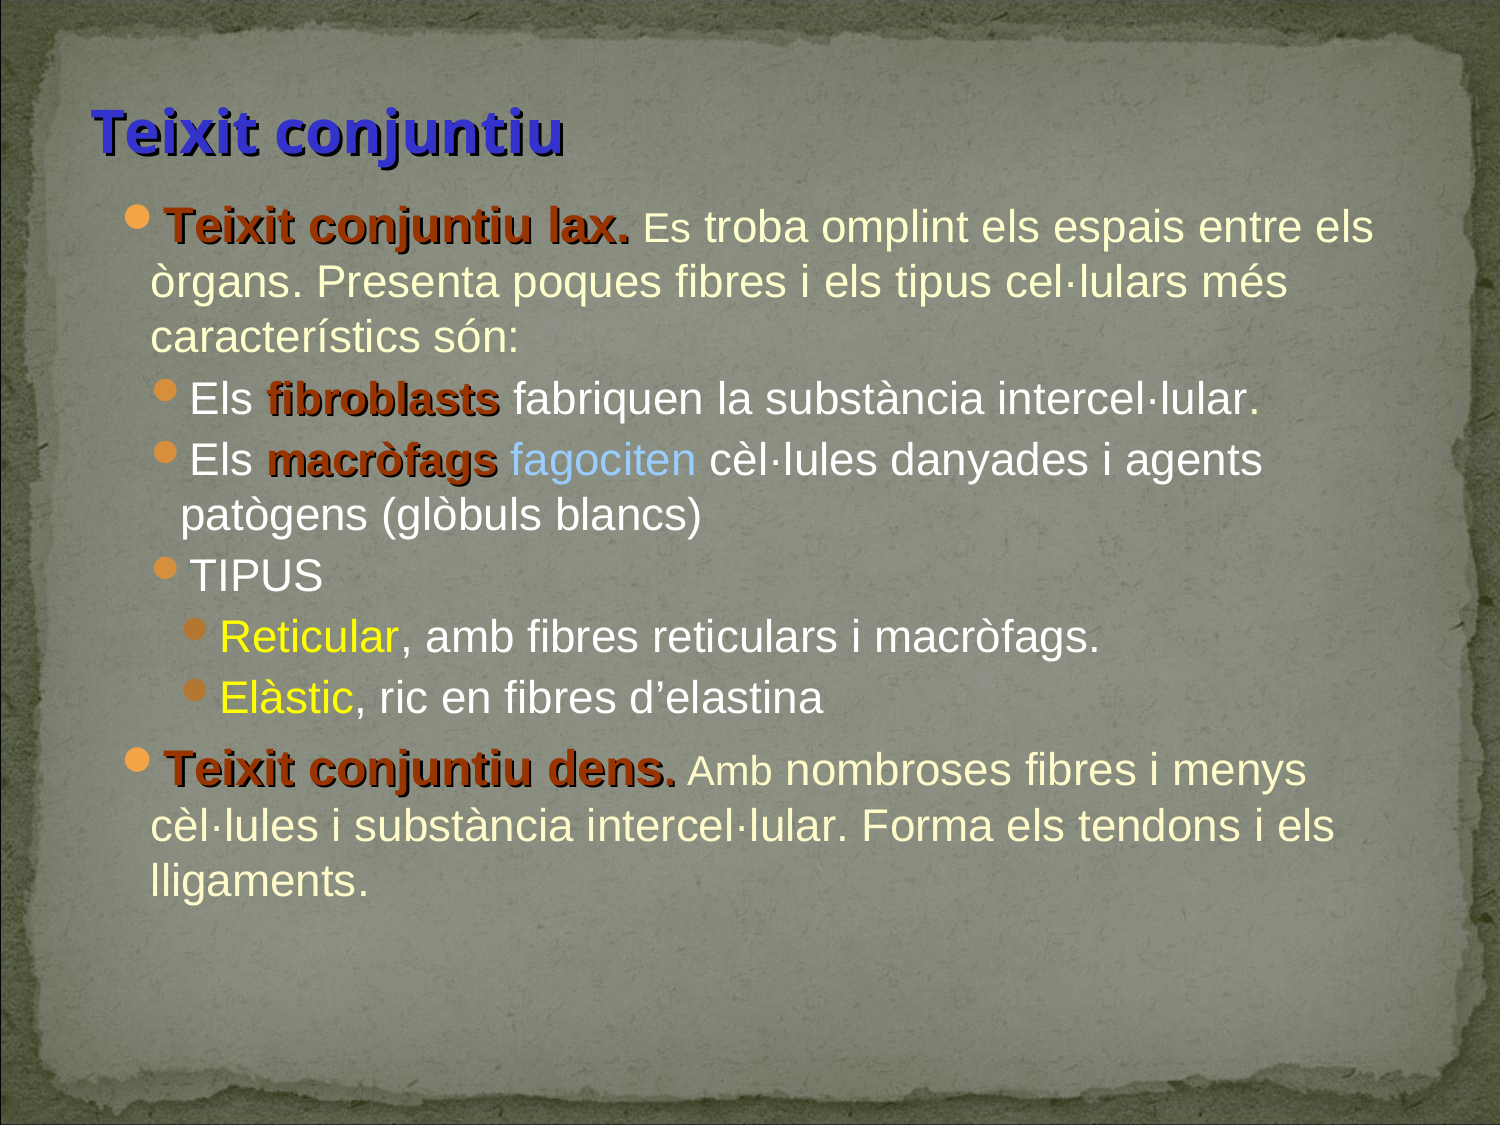

# Teixit conjuntiu
Teixit conjuntiu lax. Es troba omplint els espais entre els òrgans. Presenta poques fibres i els tipus cel·lulars més característics són:
Els fibroblasts fabriquen la substància intercel·lular.
Els macròfags fagociten cèl·lules danyades i agents patògens (glòbuls blancs)
TIPUS
Reticular, amb fibres reticulars i macròfags.
Elàstic, ric en fibres d’elastina
Teixit conjuntiu dens. Amb nombroses fibres i menys cèl·lules i substància intercel·lular. Forma els tendons i els lligaments.